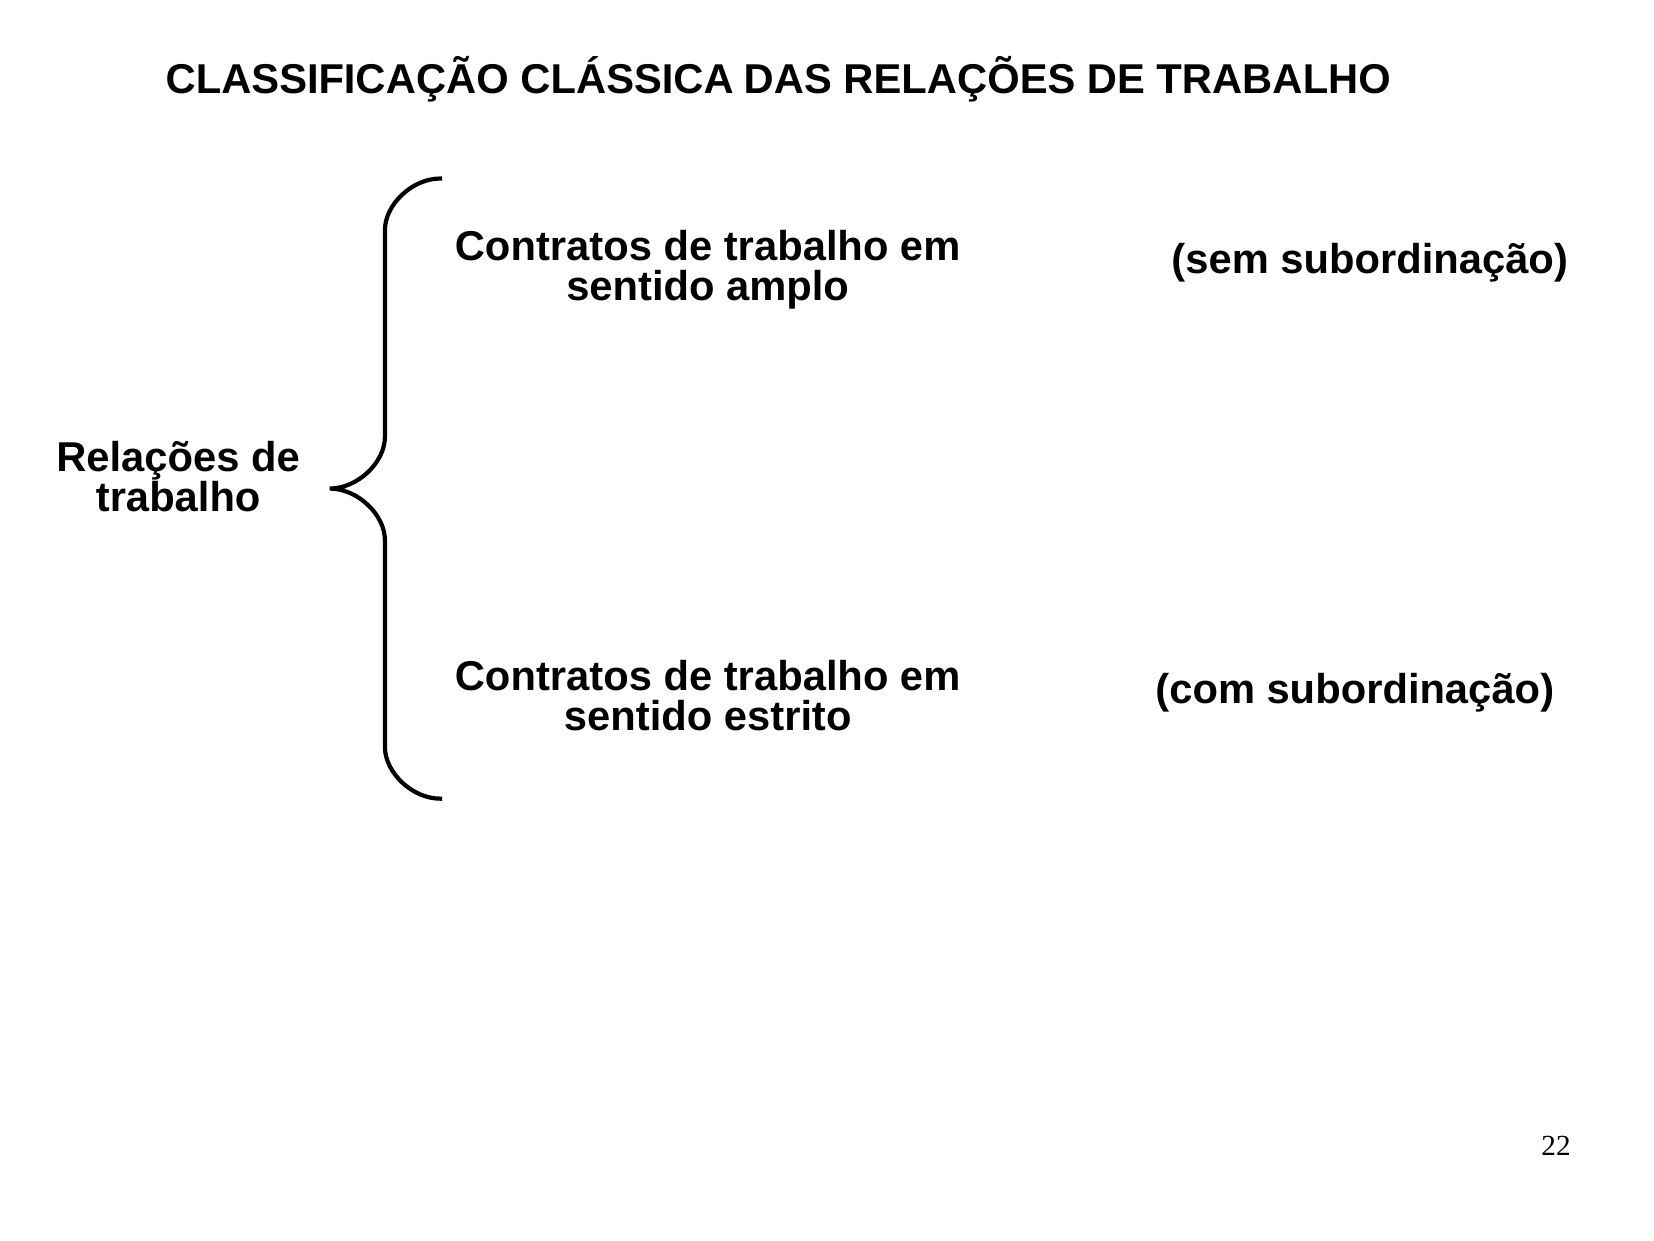

CLASSIFICAÇÃO CLÁSSICA DAS RELAÇÕES DE TRABALHO
Contratos de trabalho em sentido amplo
(sem subordinação)
Relações de trabalho
Contratos de trabalho em sentido estrito
(com subordinação)
22